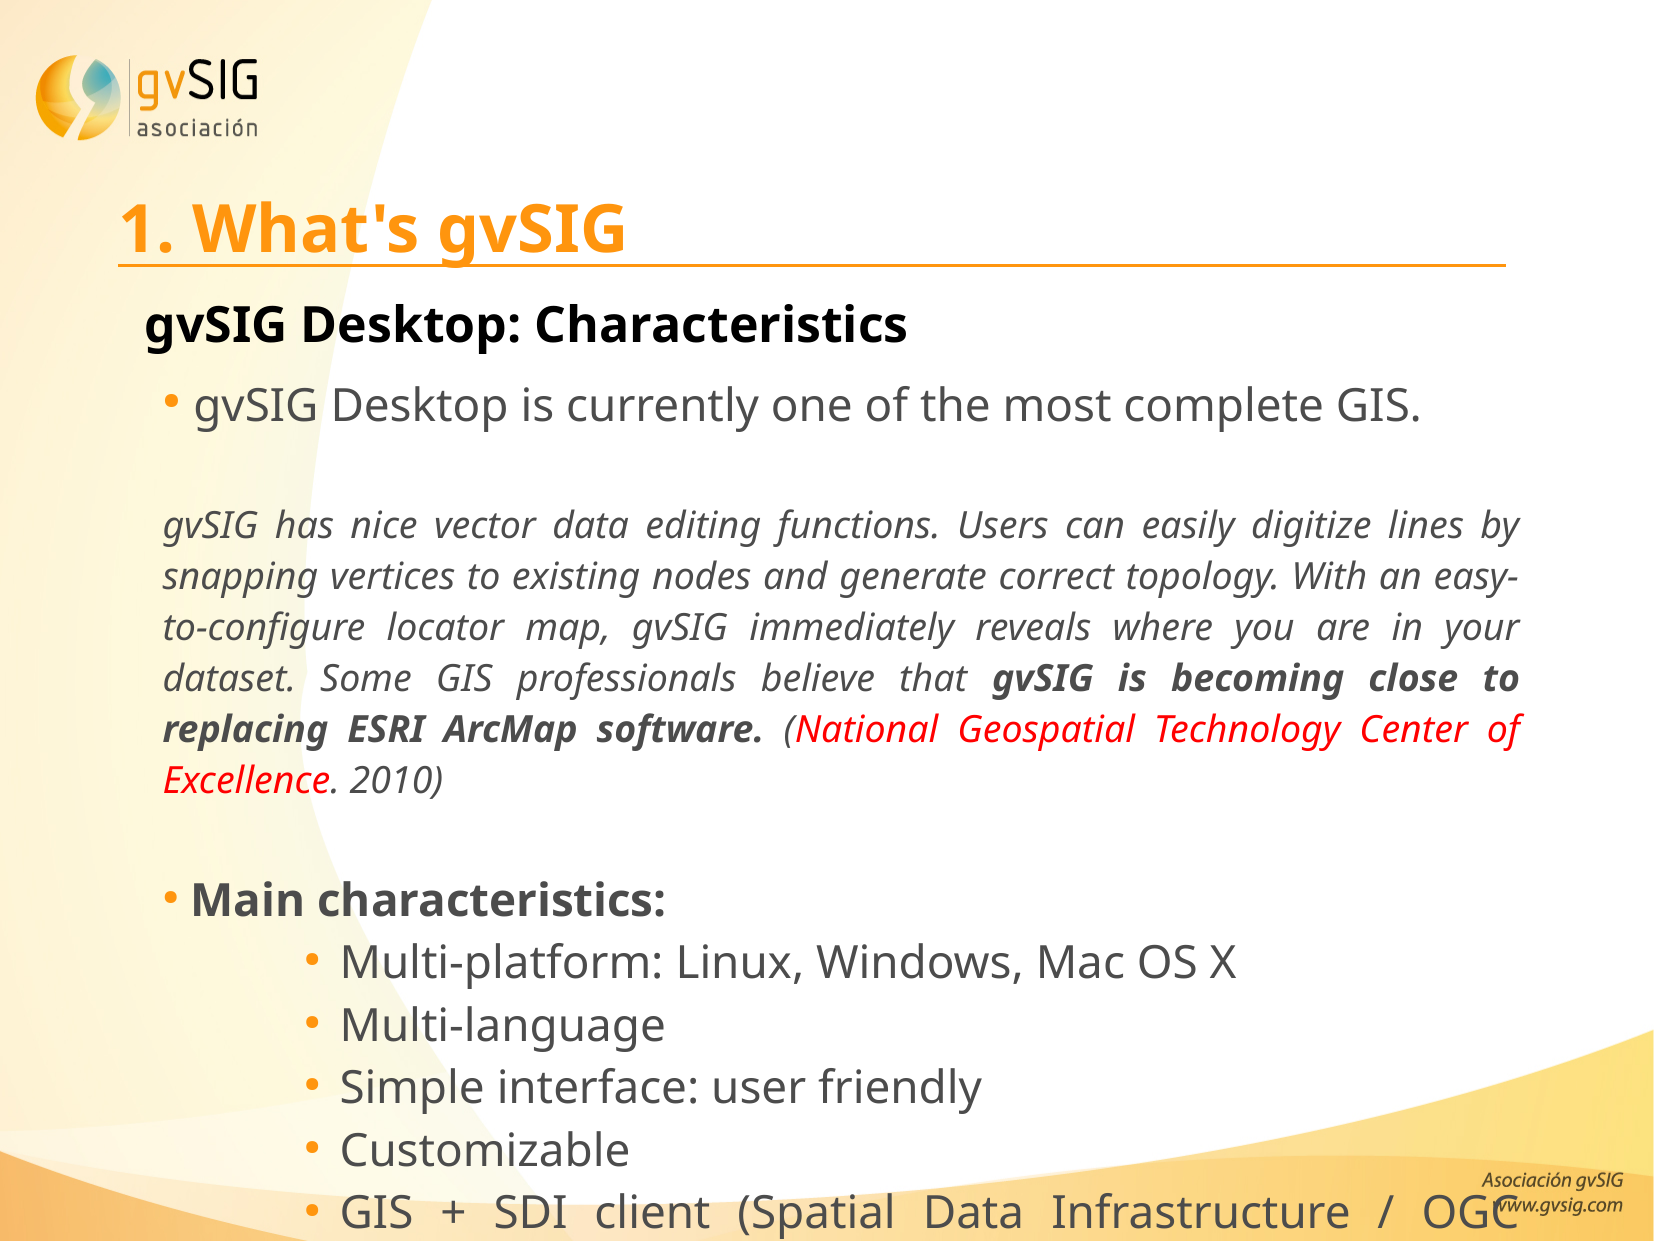

# 1. What's gvSIG
gvSIG Desktop: Characteristics
 gvSIG Desktop is currently one of the most complete GIS.
gvSIG has nice vector data editing functions. Users can easily digitize lines by snapping vertices to existing nodes and generate correct topology. With an easy-to-configure locator map, gvSIG immediately reveals where you are in your dataset. Some GIS professionals believe that gvSIG is becoming close to replacing ESRI ArcMap software. (National Geospatial Technology Center of Excellence. 2010)
 Main characteristics:
Multi-platform: Linux, Windows, Mac OS X
Multi-language
Simple interface: user friendly
Customizable
GIS + SDI client (Spatial Data Infrastructure / OGC standards)